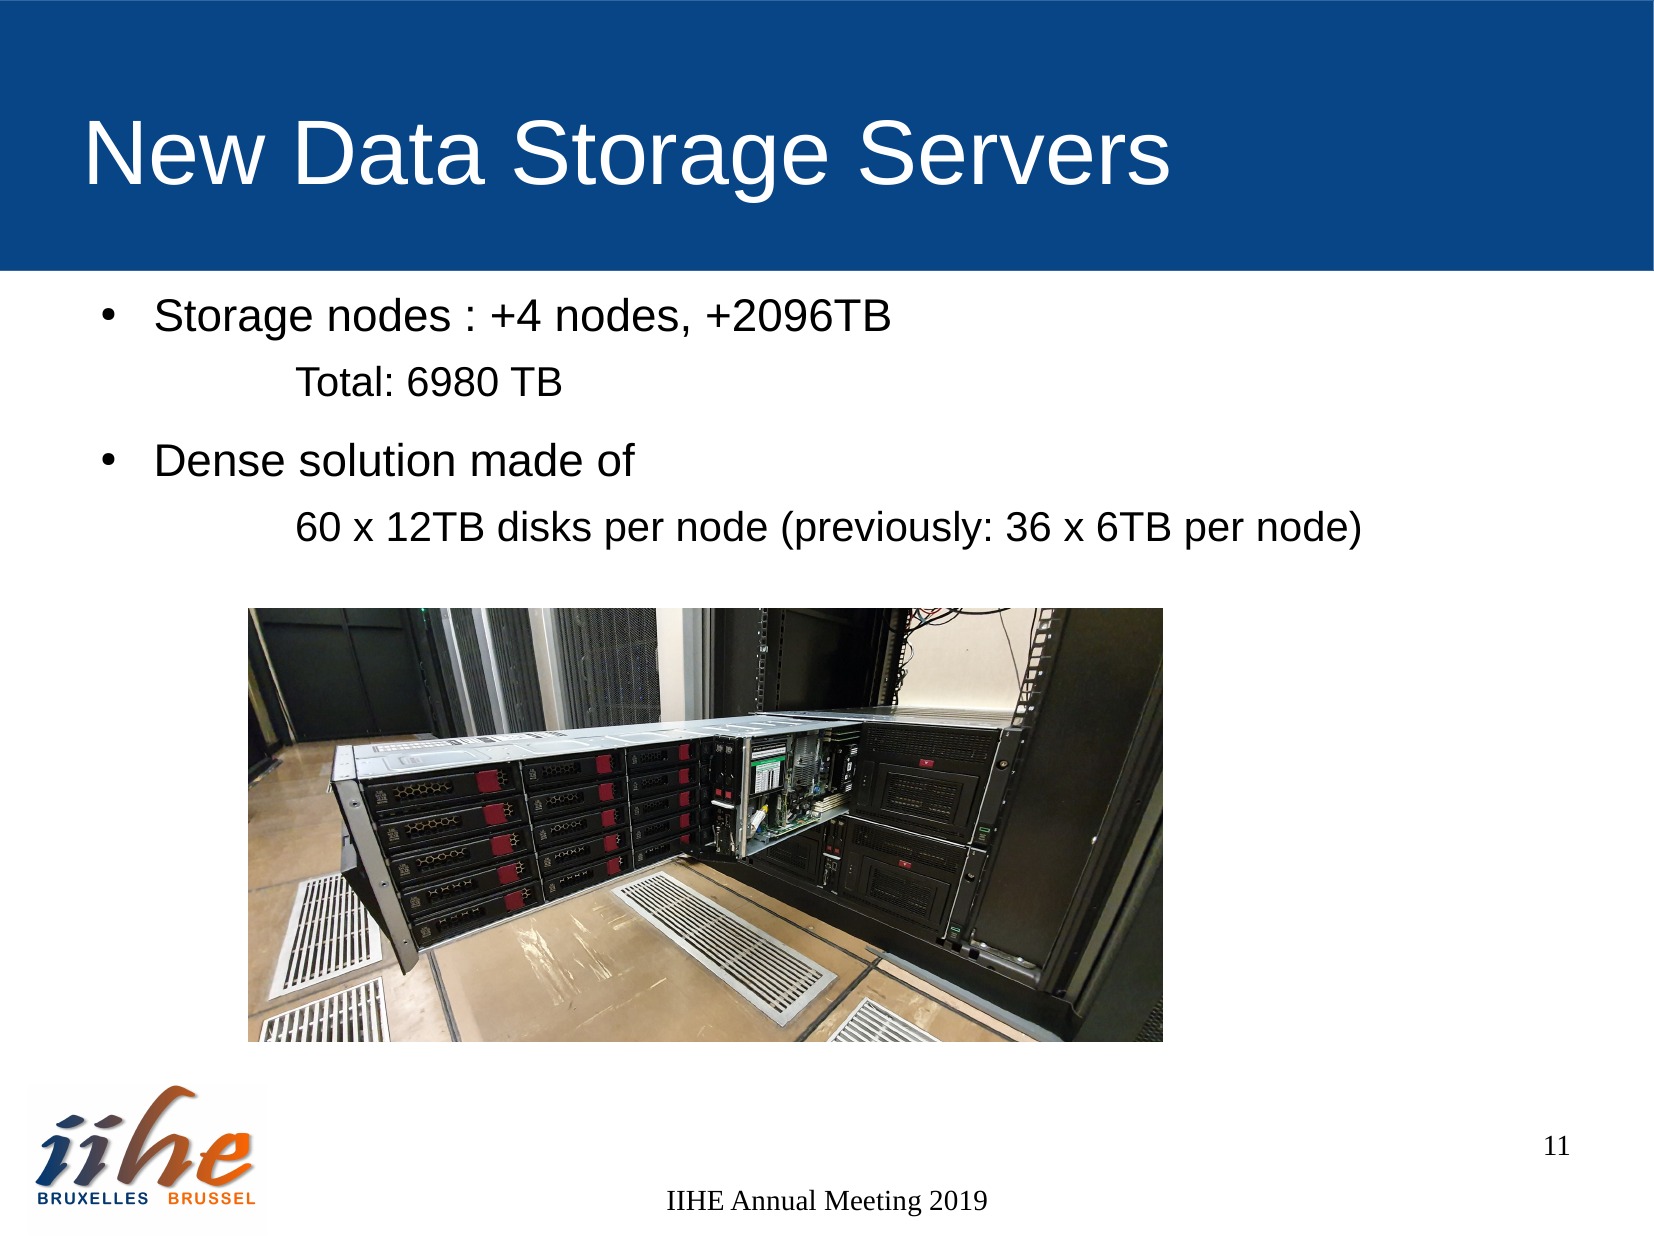

# New Data Storage Servers
Storage nodes : +4 nodes, +2096TB
Total: 6980 TB
Dense solution made of
60 x 12TB disks per node (previously: 36 x 6TB per node)
11